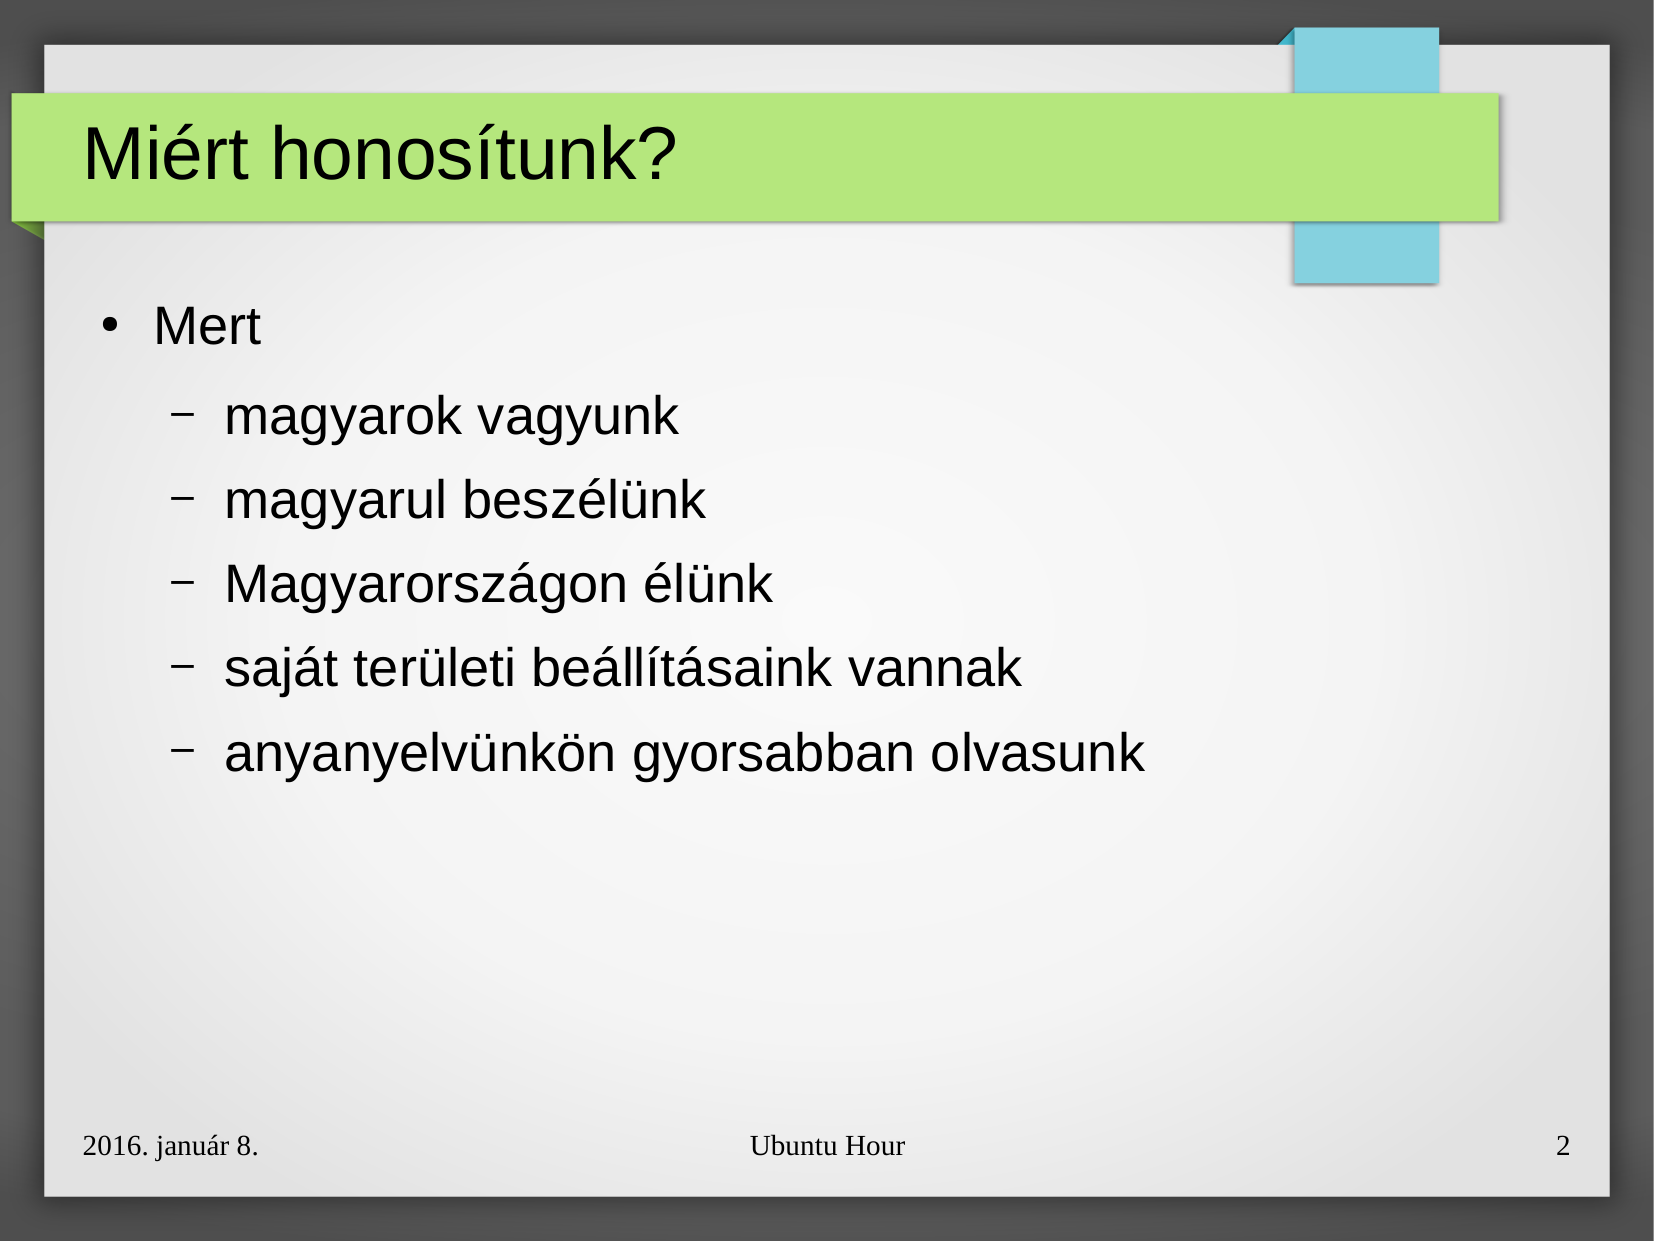

# Miért honosítunk?
Mert
magyarok vagyunk
magyarul beszélünk
Magyarországon élünk
saját területi beállításaink vannak
anyanyelvünkön gyorsabban olvasunk
2016. január 8.
Ubuntu Hour
2